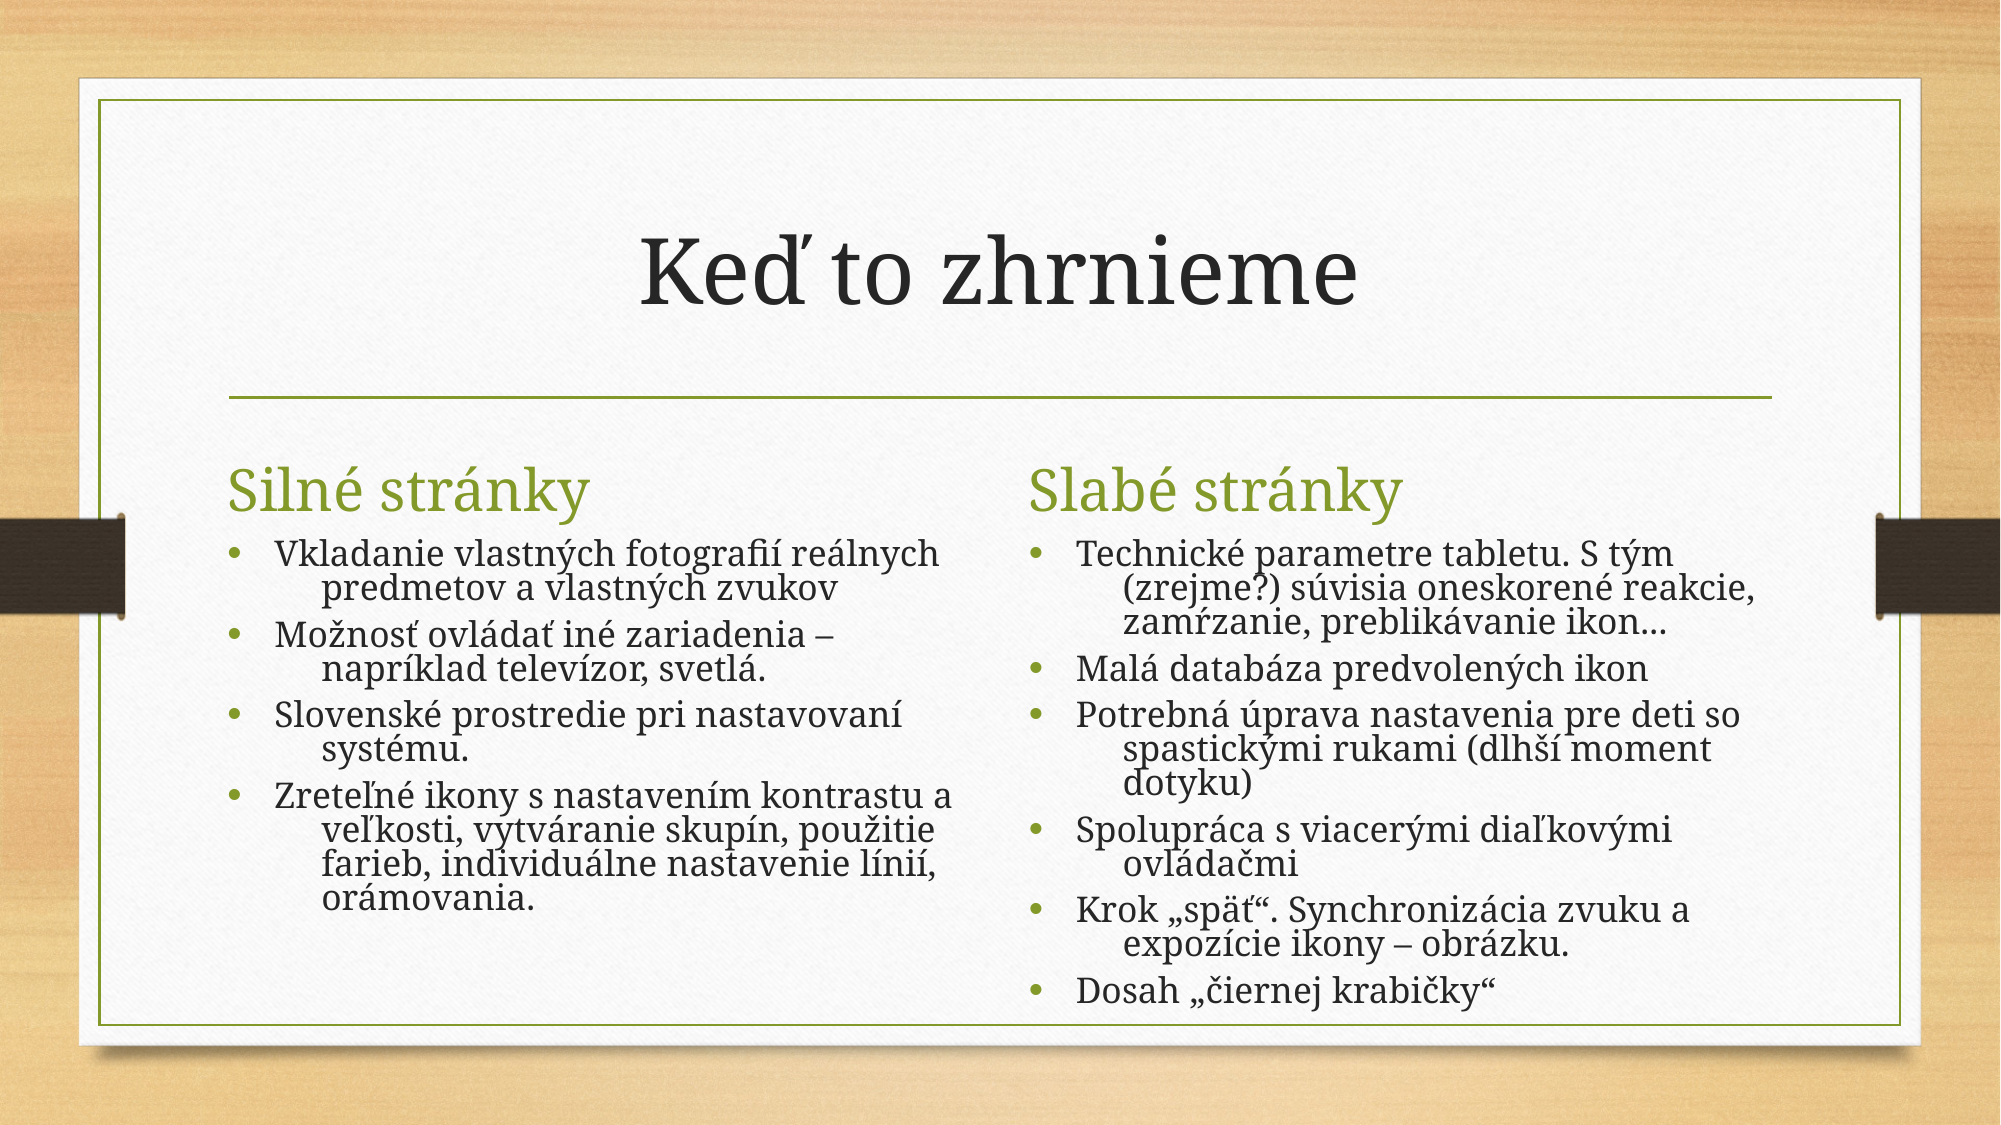

# Keď to zhrnieme
Silné stránky
Slabé stránky
Vkladanie vlastných fotografií reálnych predmetov a vlastných zvukov
Možnosť ovládať iné zariadenia – napríklad televízor, svetlá.
Slovenské prostredie pri nastavovaní systému.
Zreteľné ikony s nastavením kontrastu a veľkosti, vytváranie skupín, použitie farieb, individuálne nastavenie línií, orámovania.
Technické parametre tabletu. S tým (zrejme?) súvisia oneskorené reakcie, zamŕzanie, preblikávanie ikon...
Malá databáza predvolených ikon
Potrebná úprava nastavenia pre deti so spastickými rukami (dlhší moment dotyku)
Spolupráca s viacerými diaľkovými ovládačmi
Krok „späť“. Synchronizácia zvuku a expozície ikony – obrázku.
Dosah „čiernej krabičky“